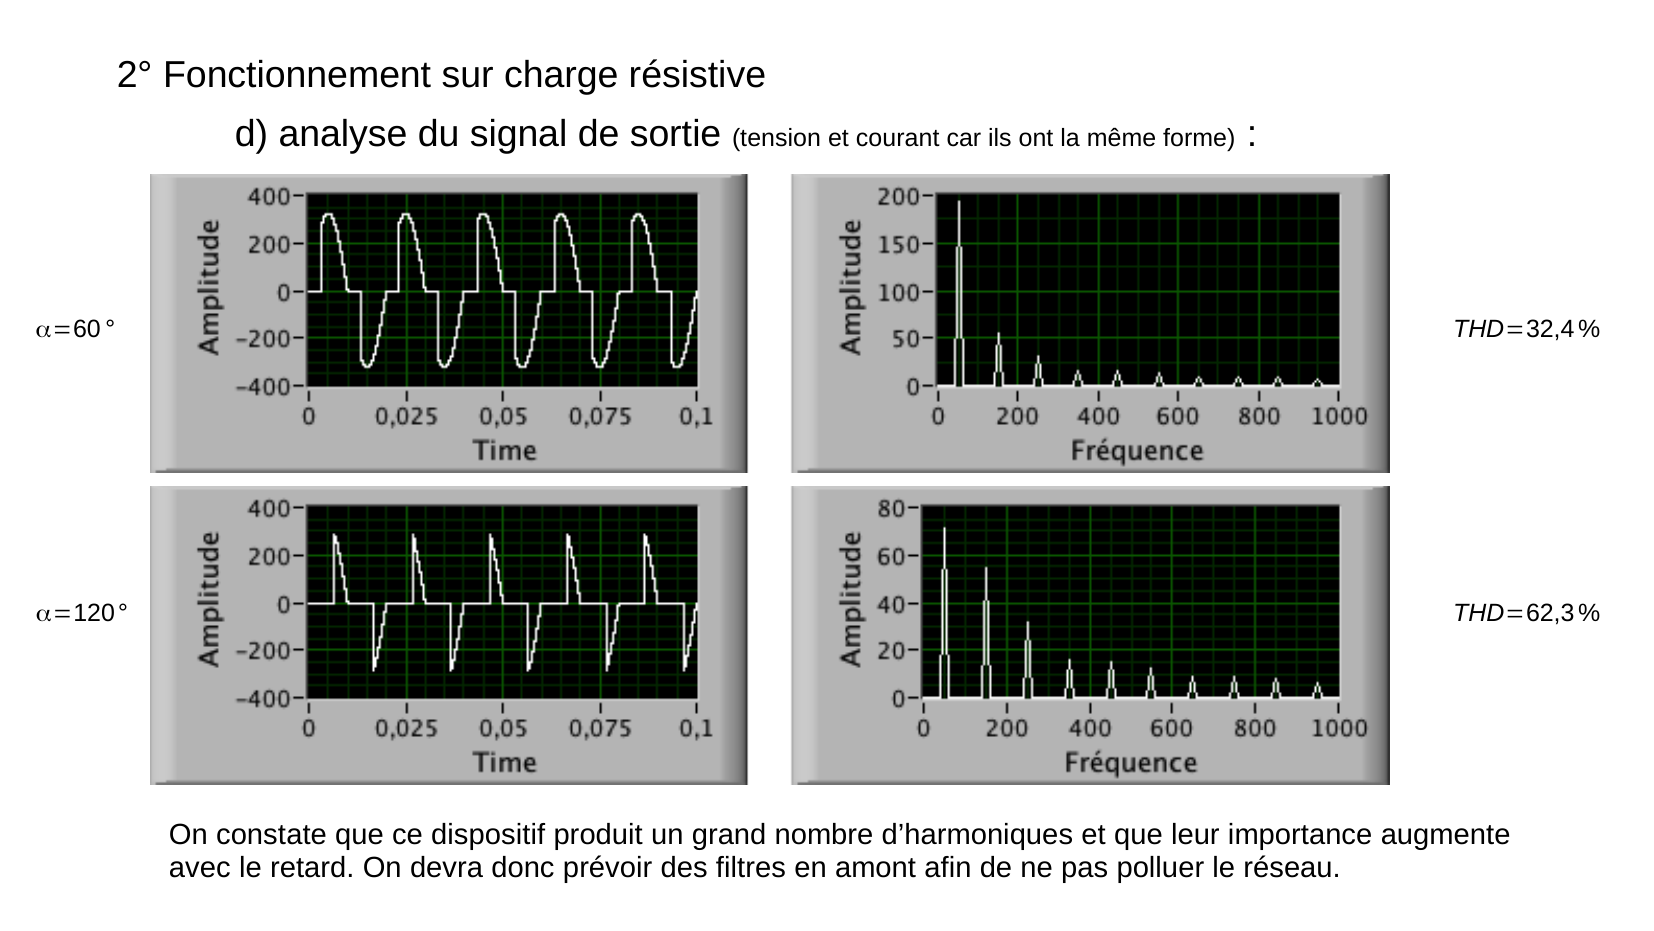

2° Fonctionnement sur charge résistive
d) analyse du signal de sortie (tension et courant car ils ont la même forme) :
On constate que ce dispositif produit un grand nombre d’harmoniques et que leur importance augmente avec le retard. On devra donc prévoir des filtres en amont afin de ne pas polluer le réseau.